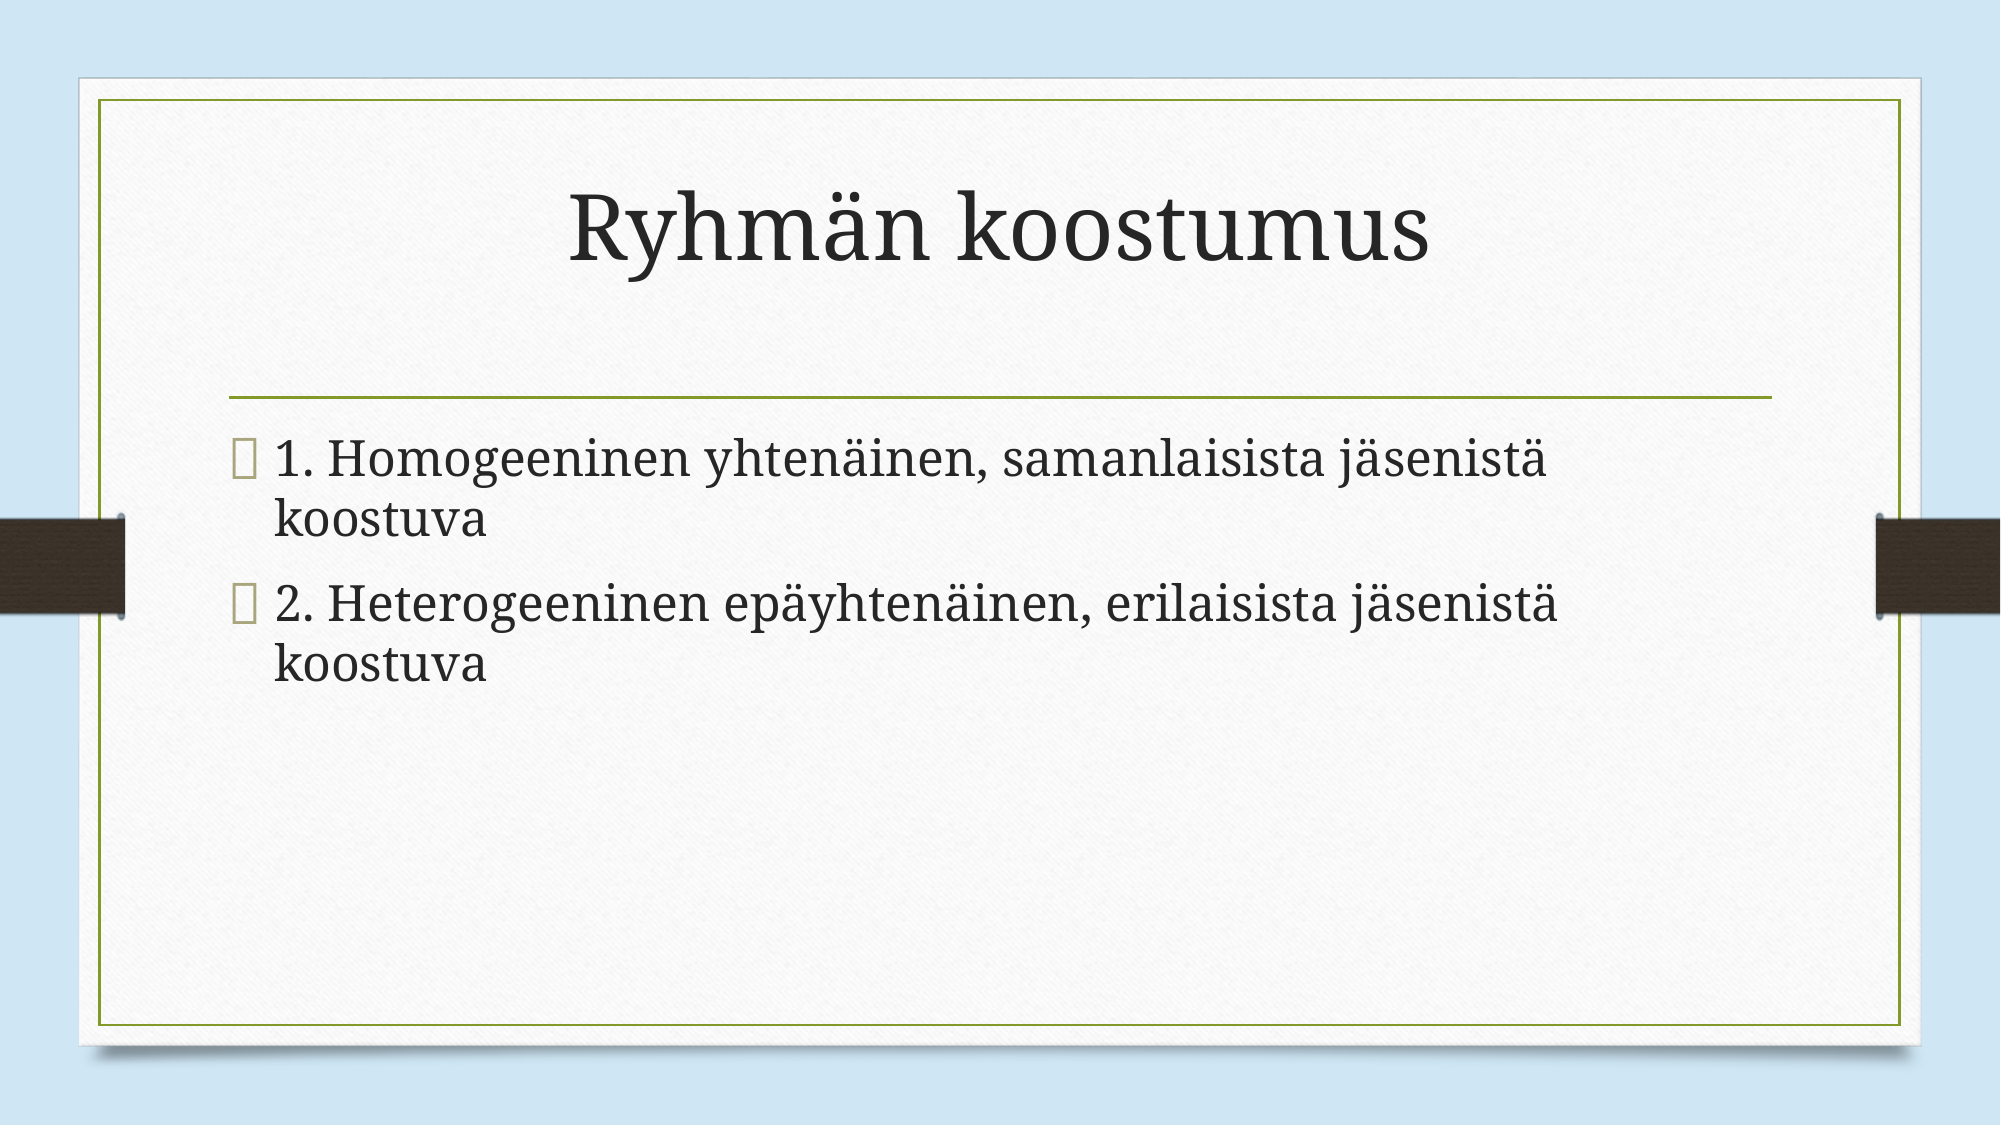

# Ryhmän koostumus
1. Homogeeninen yhtenäinen, samanlaisista jäsenistä koostuva
2. Heterogeeninen epäyhtenäinen, erilaisista jäsenistä koostuva